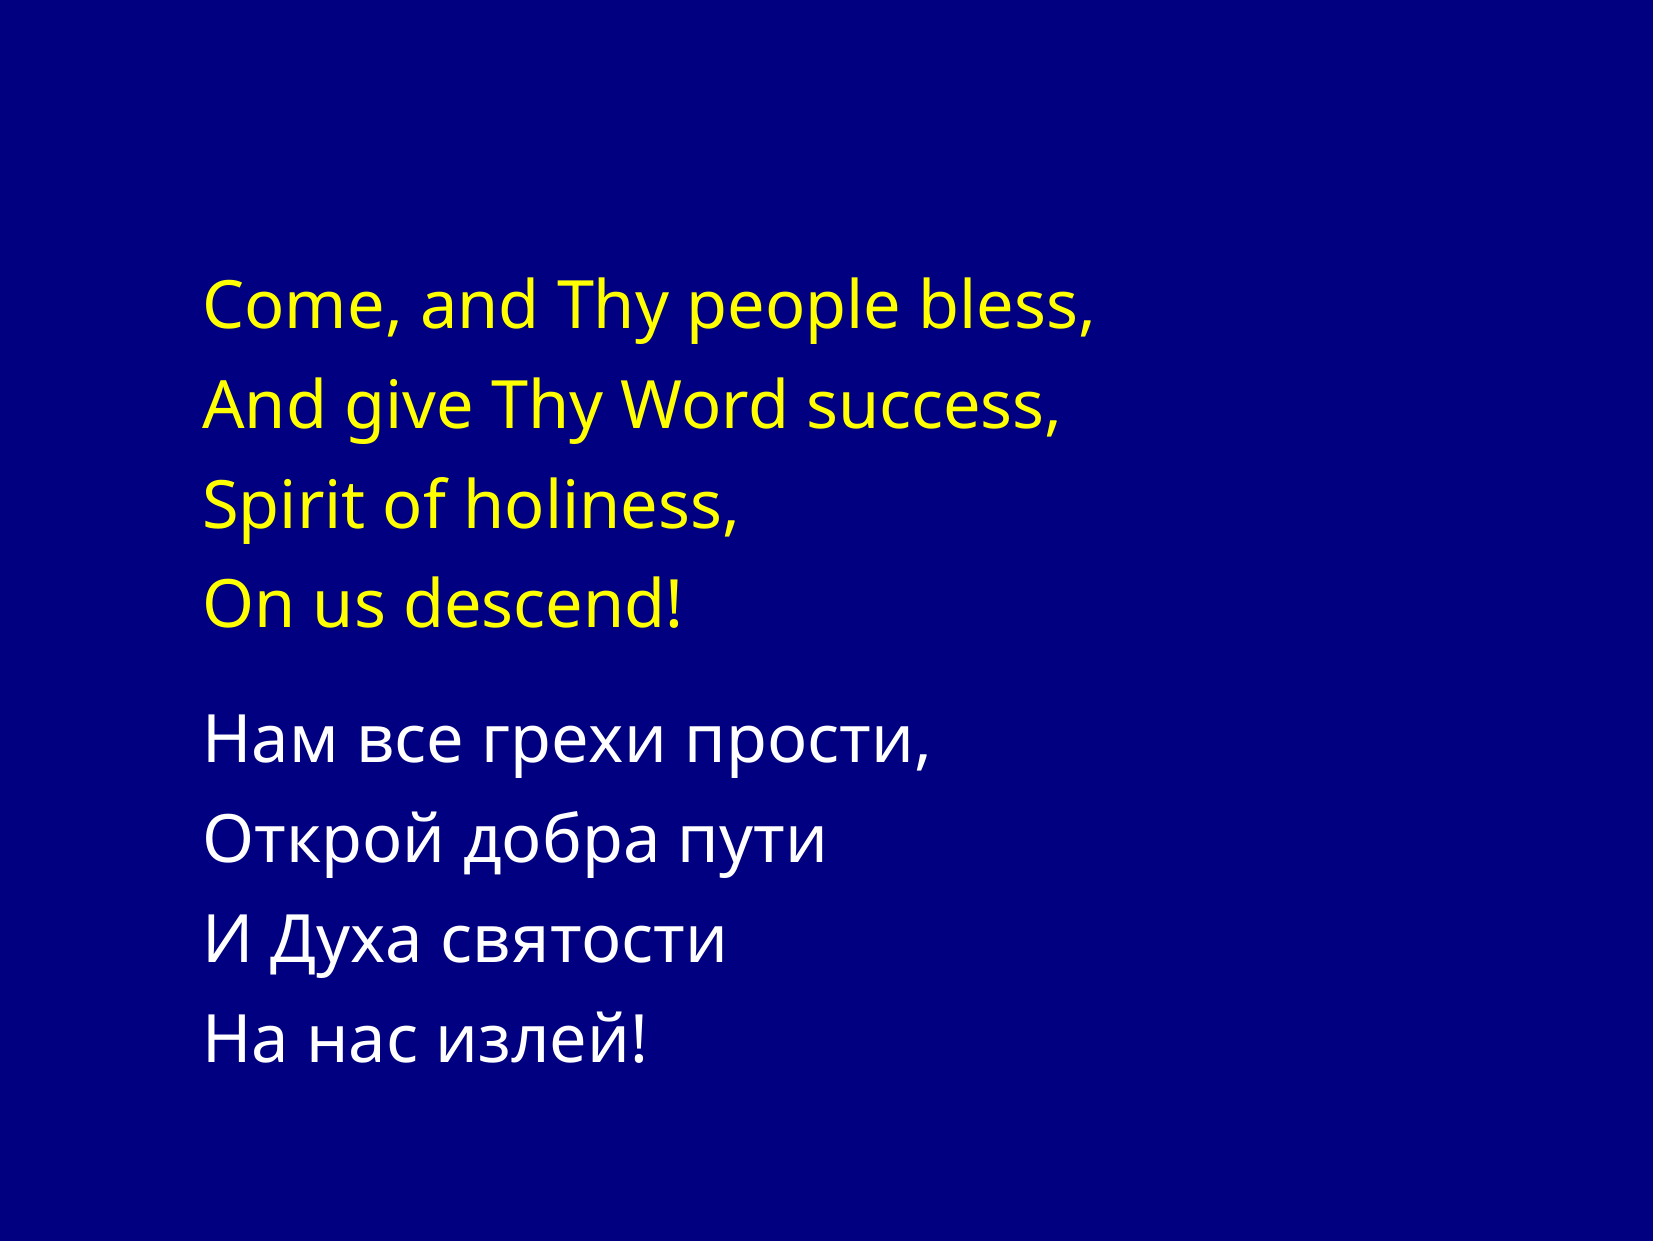

Come, and Thy people bless,
	And give Thy Word success,
	Spirit of holiness,
	On us descend!
	Нам все грехи прости,
	Открой добра пути
	И Духа святости
	На нас излей!